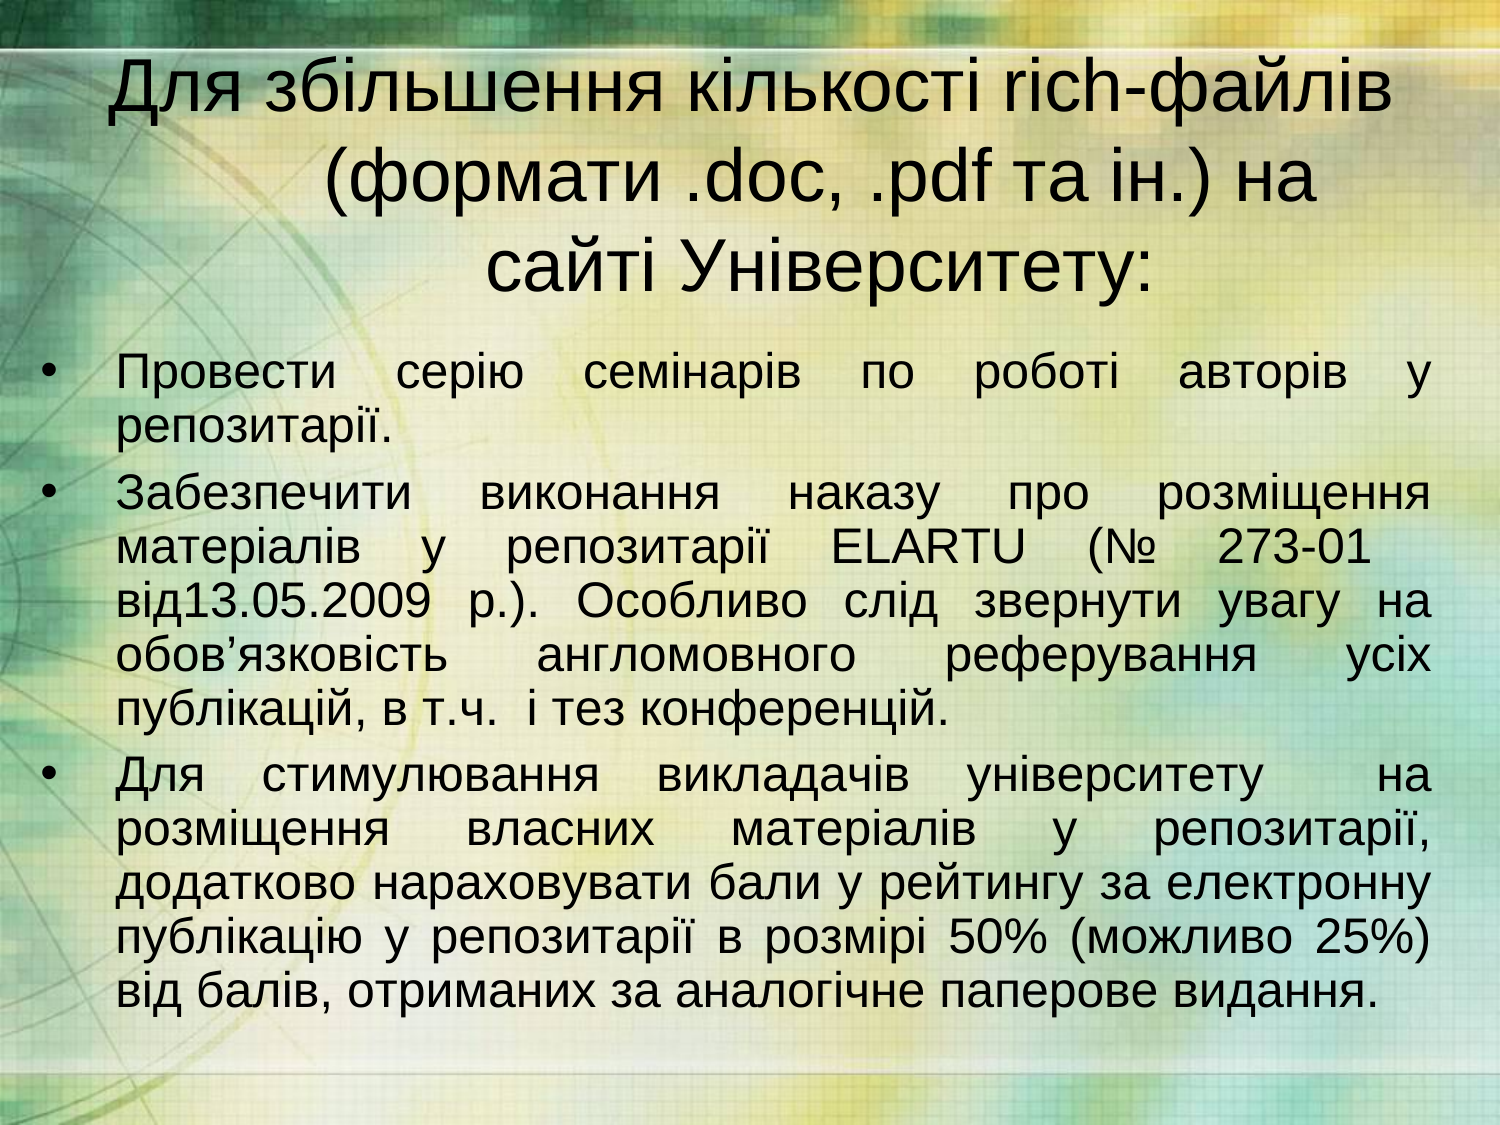

# Для збільшення кількості rich-файлів (формати .doc, .pdf та ін.) на сайті Університету:
Провести серію семінарів по роботі авторів у репозитарії.
Забезпечити виконання наказу про розміщення матеріалів у репозитарії ELARTU (№ 273-01 від13.05.2009 р.). Особливо слід звернути увагу на обов’язковість англомовного реферування усіх публікацій, в т.ч. і тез конференцій.
Для стимулювання викладачів університету на розміщення власних матеріалів у репозитарії, додатково нараховувати бали у рейтингу за електронну публікацію у репозитарії в розмірі 50% (можливо 25%) від балів, отриманих за аналогічне паперове видання.